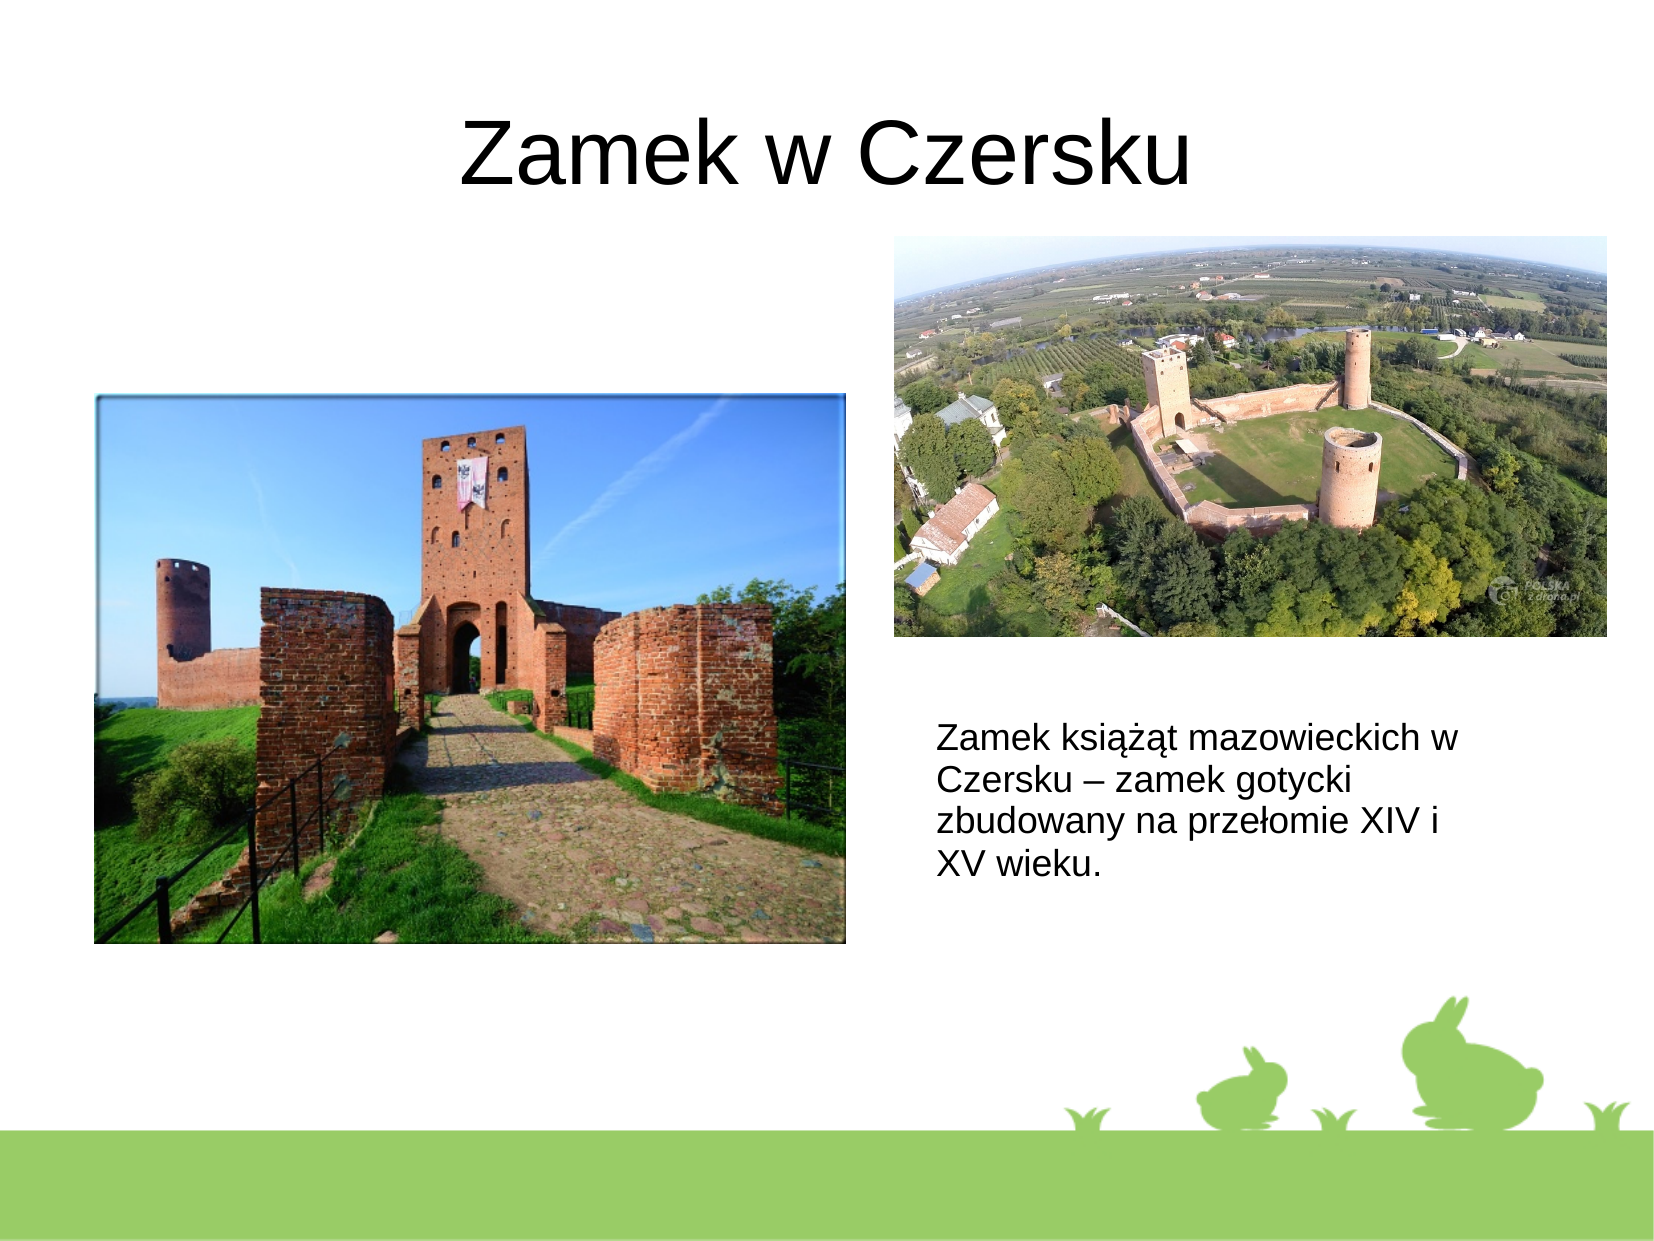

# Zamek w Czersku
Zamek książąt mazowieckich w Czersku – zamek gotycki zbudowany na przełomie XIV i XV wieku.